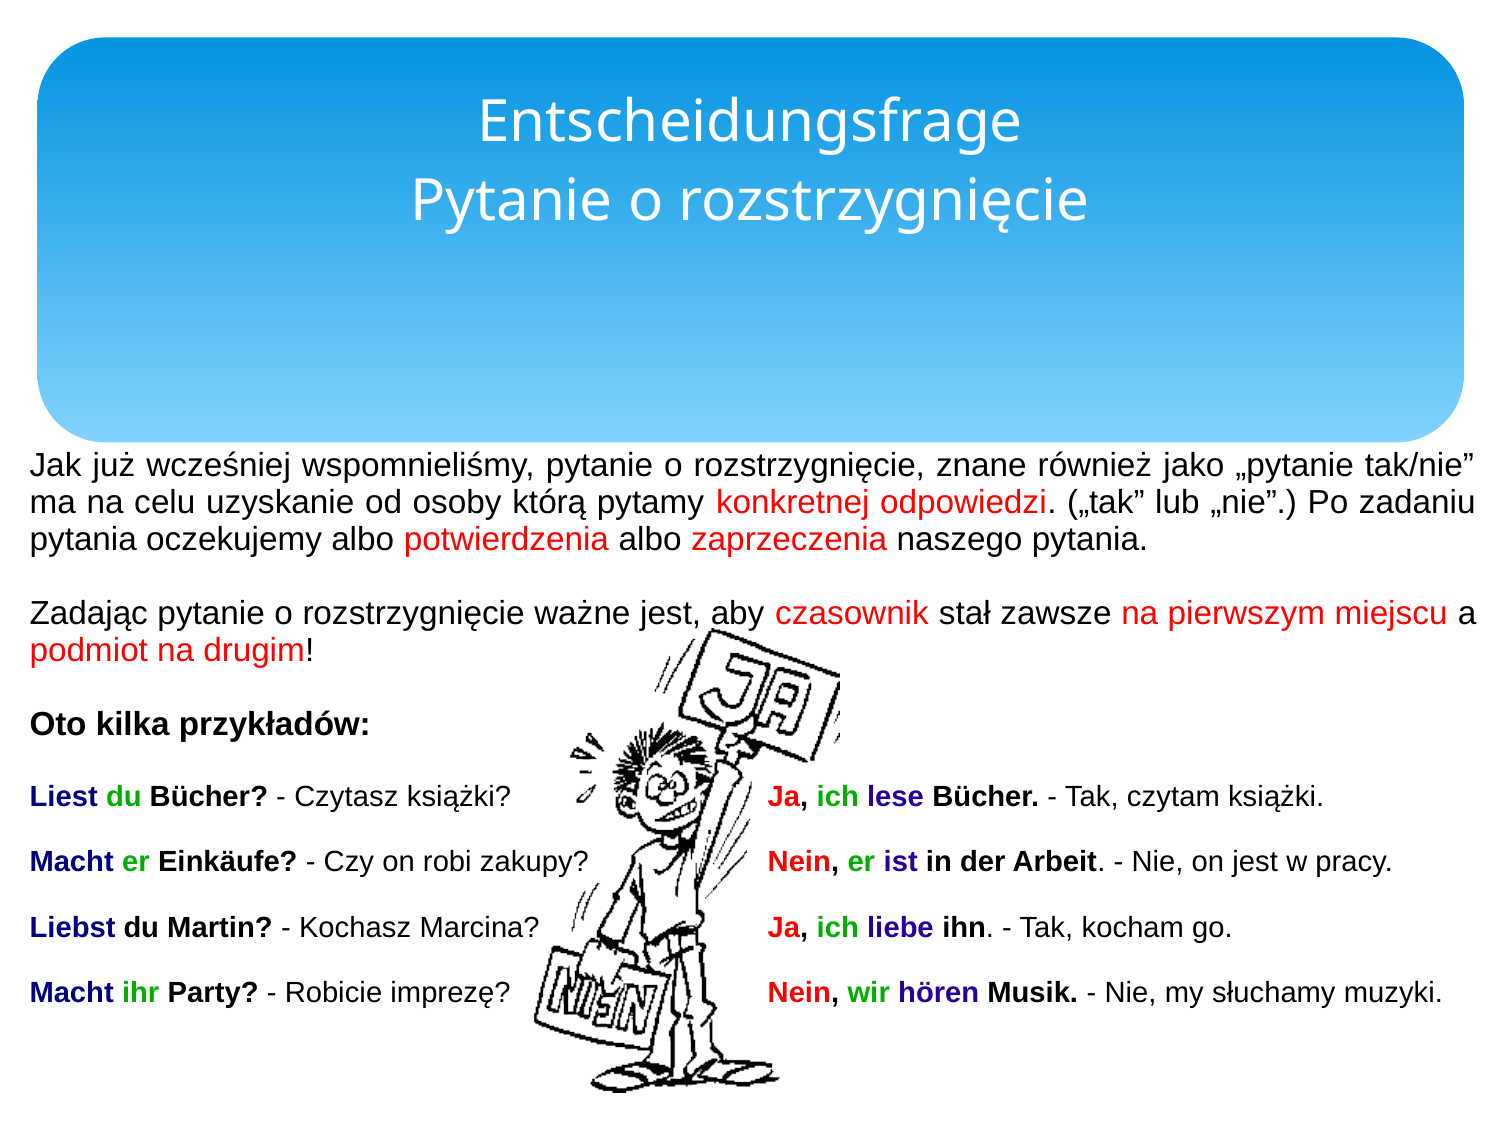

# Entscheidungsfrage Pytanie o rozstrzygnięcie
Jak już wcześniej wspomnieliśmy, pytanie o rozstrzygnięcie, znane również jako „pytanie tak/nie” ma na celu uzyskanie od osoby którą pytamy konkretnej odpowiedzi. („tak” lub „nie”.) Po zadaniu pytania oczekujemy albo potwierdzenia albo zaprzeczenia naszego pytania.
Zadając pytanie o rozstrzygnięcie ważne jest, aby czasownik stał zawsze na pierwszym miejscu a podmiot na drugim!
Oto kilka przykładów:
Liest du Bücher? - Czytasz książki?				Ja, ich lese Bücher. - Tak, czytam książki.
Macht er Einkäufe? - Czy on robi zakupy?			Nein, er ist in der Arbeit. - Nie, on jest w pracy.
Liebst du Martin? - Kochasz Marcina?				Ja, ich liebe ihn. - Tak, kocham go.
Macht ihr Party? - Robicie imprezę?				Nein, wir hören Musik. - Nie, my słuchamy muzyki.